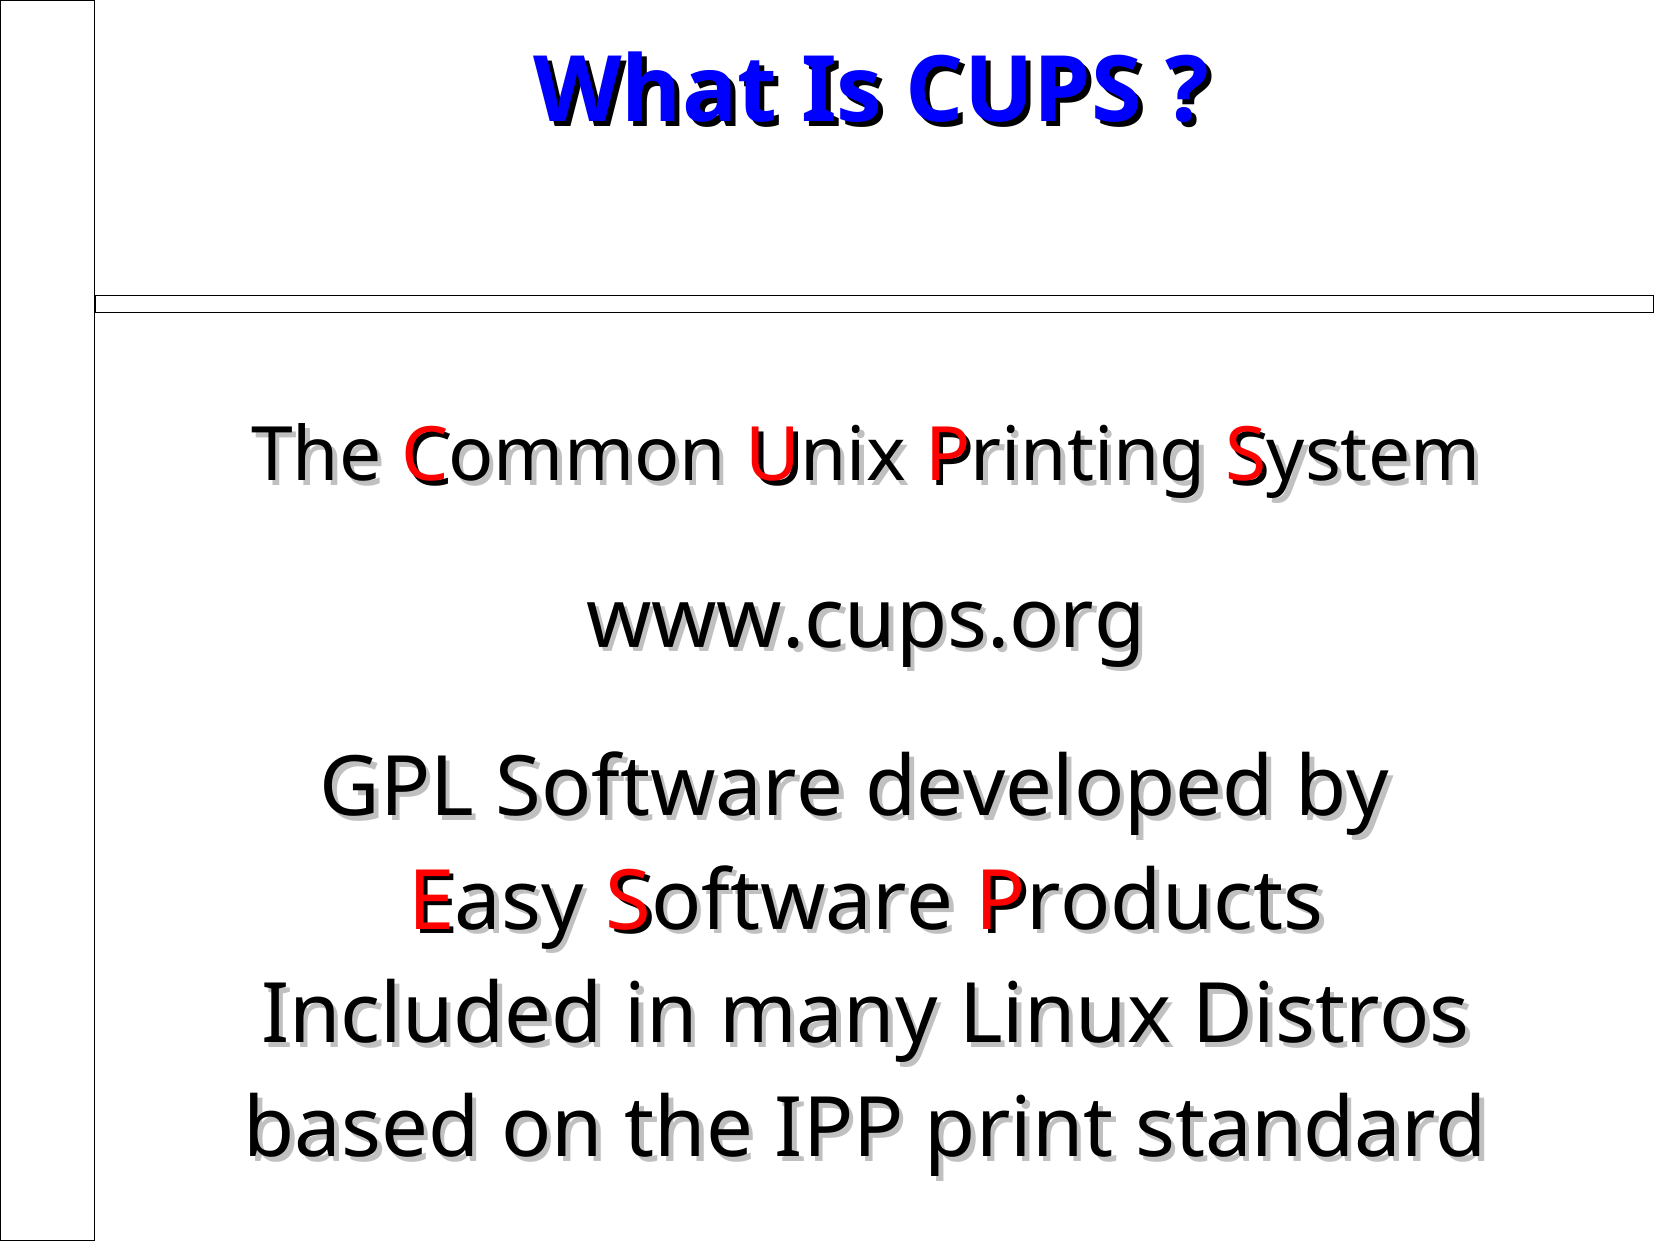

What Is CUPS ?
The Common Unix Printing System
www.cups.org
GPL Software developed by
Easy Software Products
Included in many Linux Distros
based on the IPP print standard